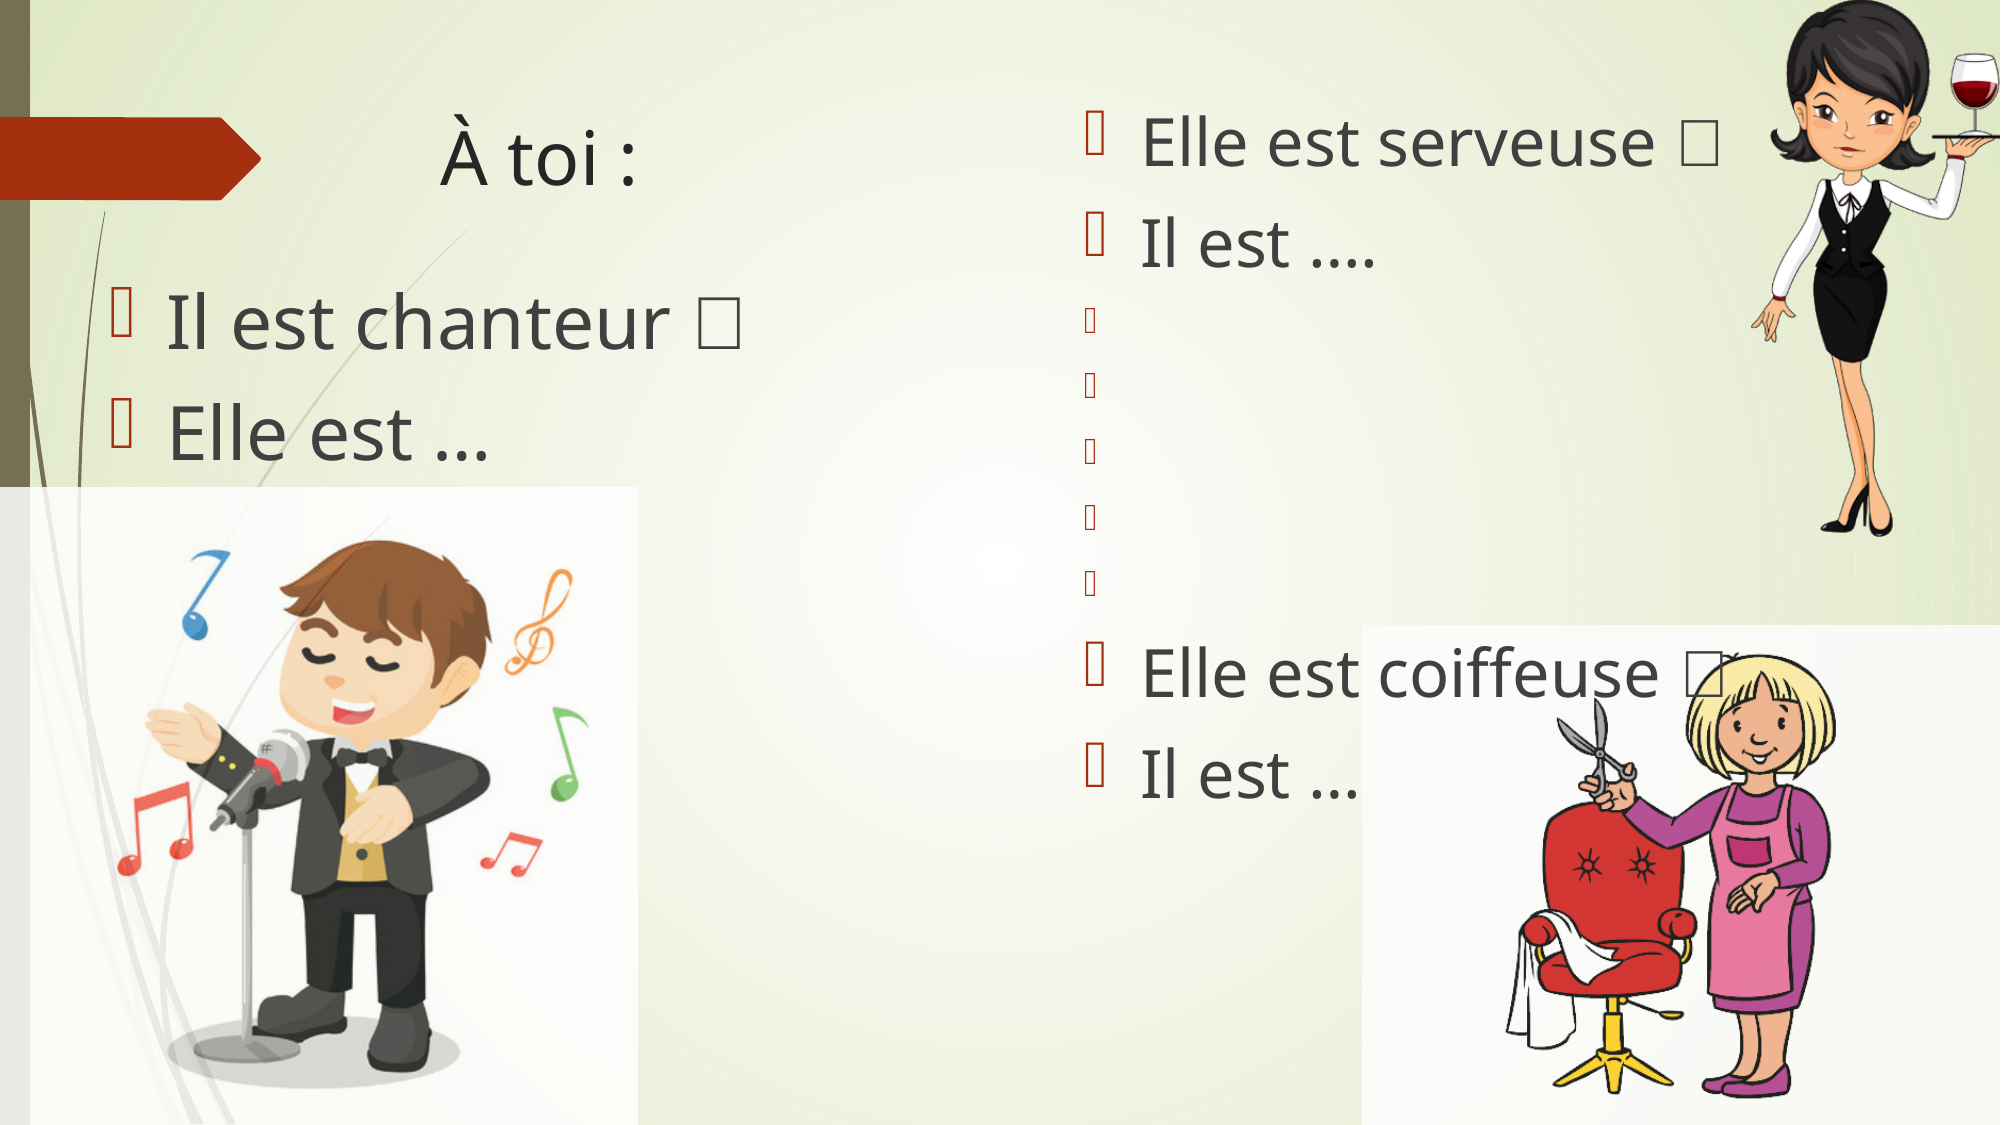

Elle est serveuse 
Il est ….
Elle est coiffeuse 
Il est …
# À toi :
Il est chanteur 
Elle est …